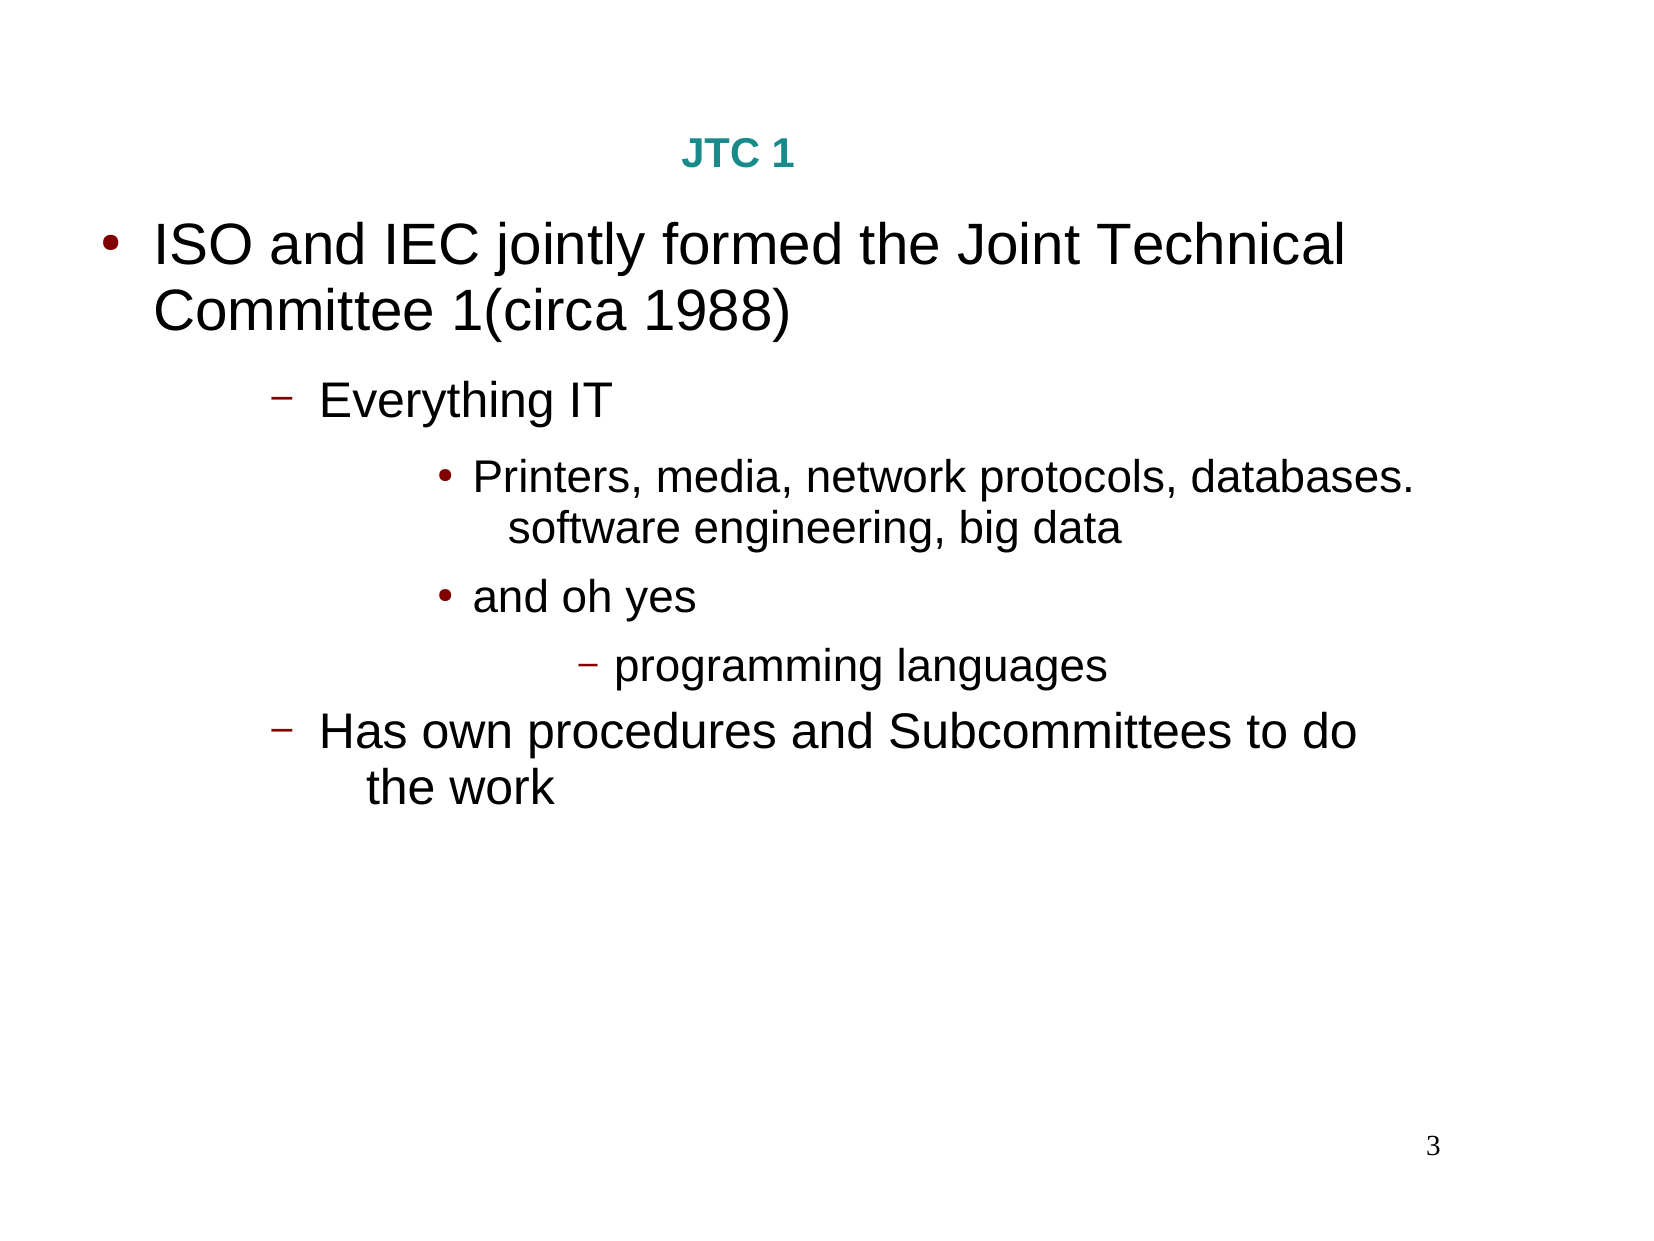

# JTC 1
ISO and IEC jointly formed the Joint Technical Committee 1(circa 1988)
Everything IT
Printers, media, network protocols, databases. software engineering, big data
and oh yes
programming languages
Has own procedures and Subcommittees to do the work
3